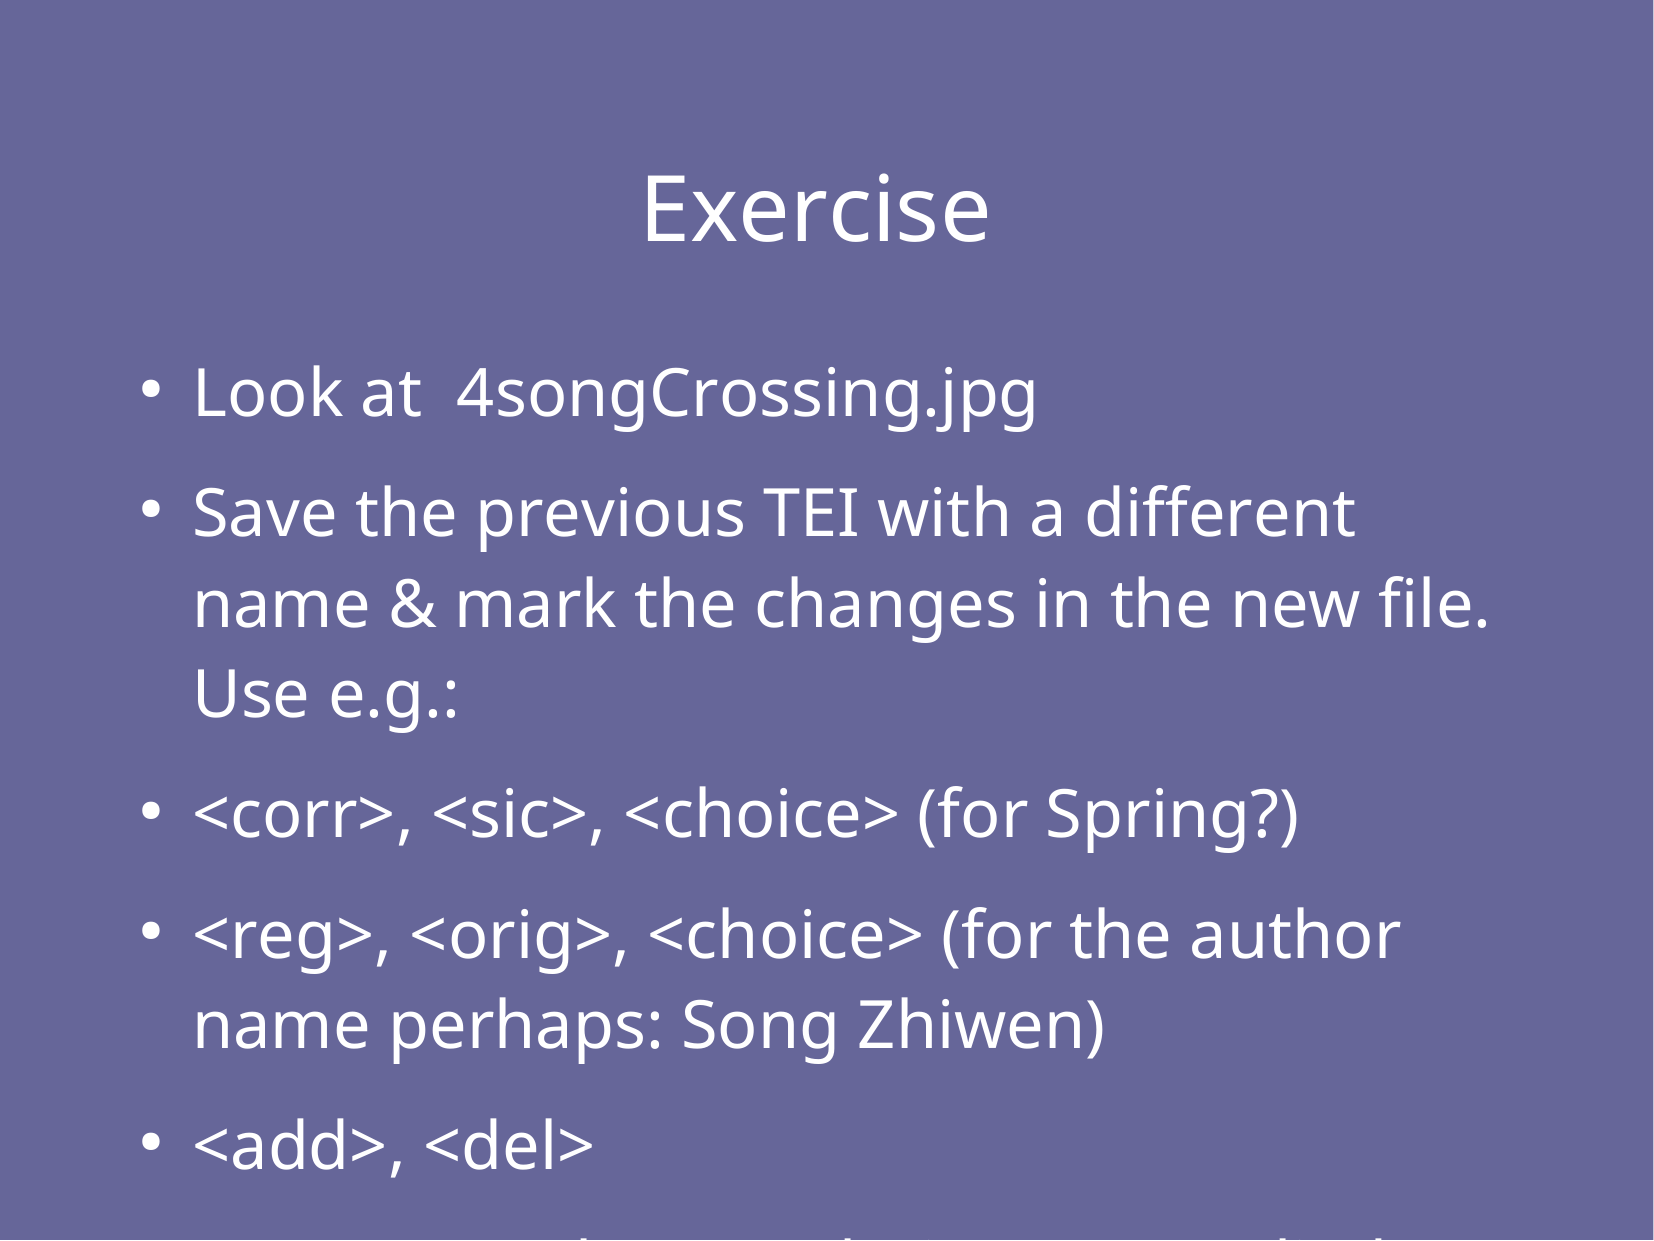

# Exercise
Look at 4songCrossing.jpg
Save the previous TEI with a different name & mark the changes in the new file. Use e.g.:
<corr>, <sic>, <choice> (for Spring?)
<reg>, <orig>, <choice> (for the author name perhaps: Song Zhiwen)
<add>, <del>
<gap>, <unclear>, <choice>, <supplied>